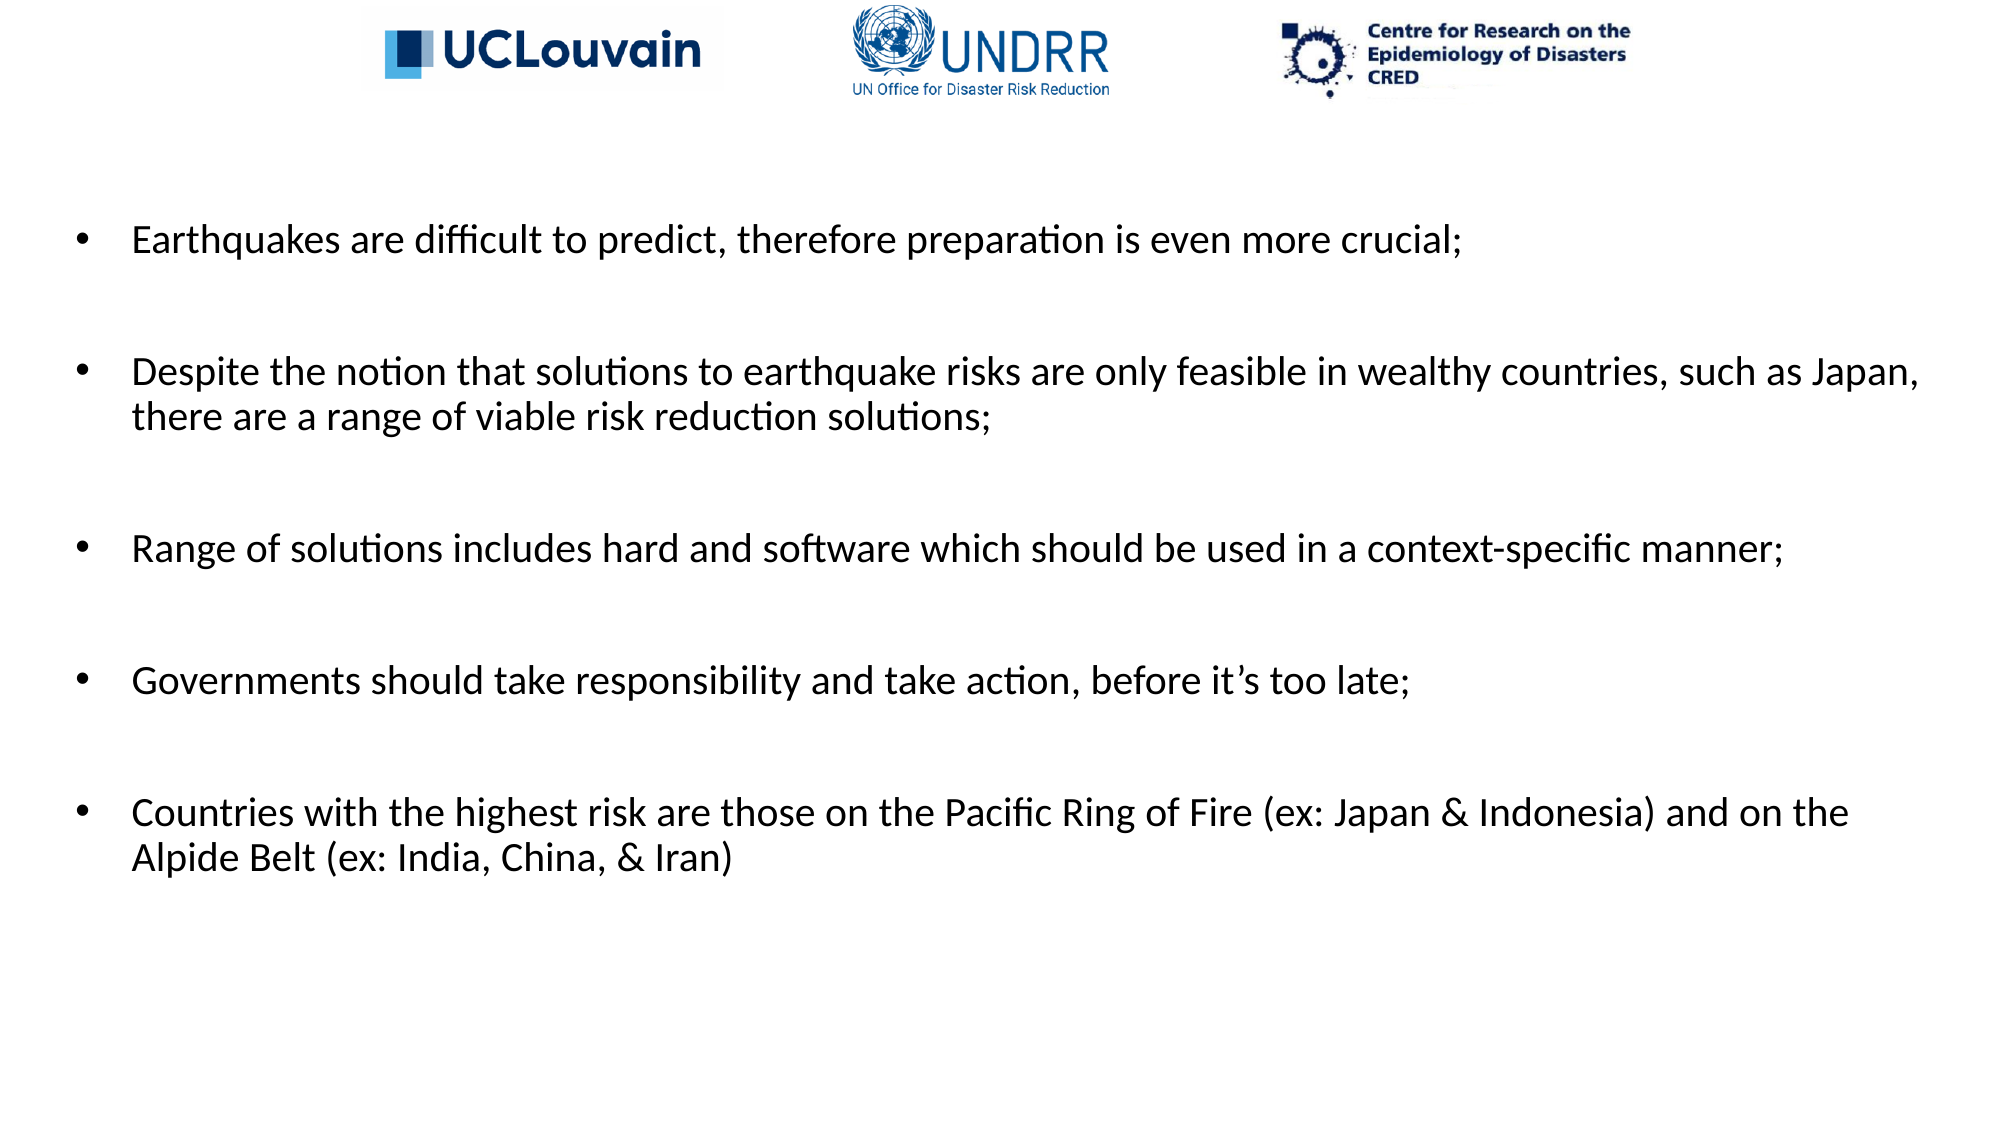

# Earthquakes are difficult to predict, therefore preparation is even more crucial;
Despite the notion that solutions to earthquake risks are only feasible in wealthy countries, such as Japan, there are a range of viable risk reduction solutions;
Range of solutions includes hard and software which should be used in a context-specific manner;
Governments should take responsibility and take action, before it’s too late;
Countries with the highest risk are those on the Pacific Ring of Fire (ex: Japan & Indonesia) and on the Alpide Belt (ex: India, China, & Iran)